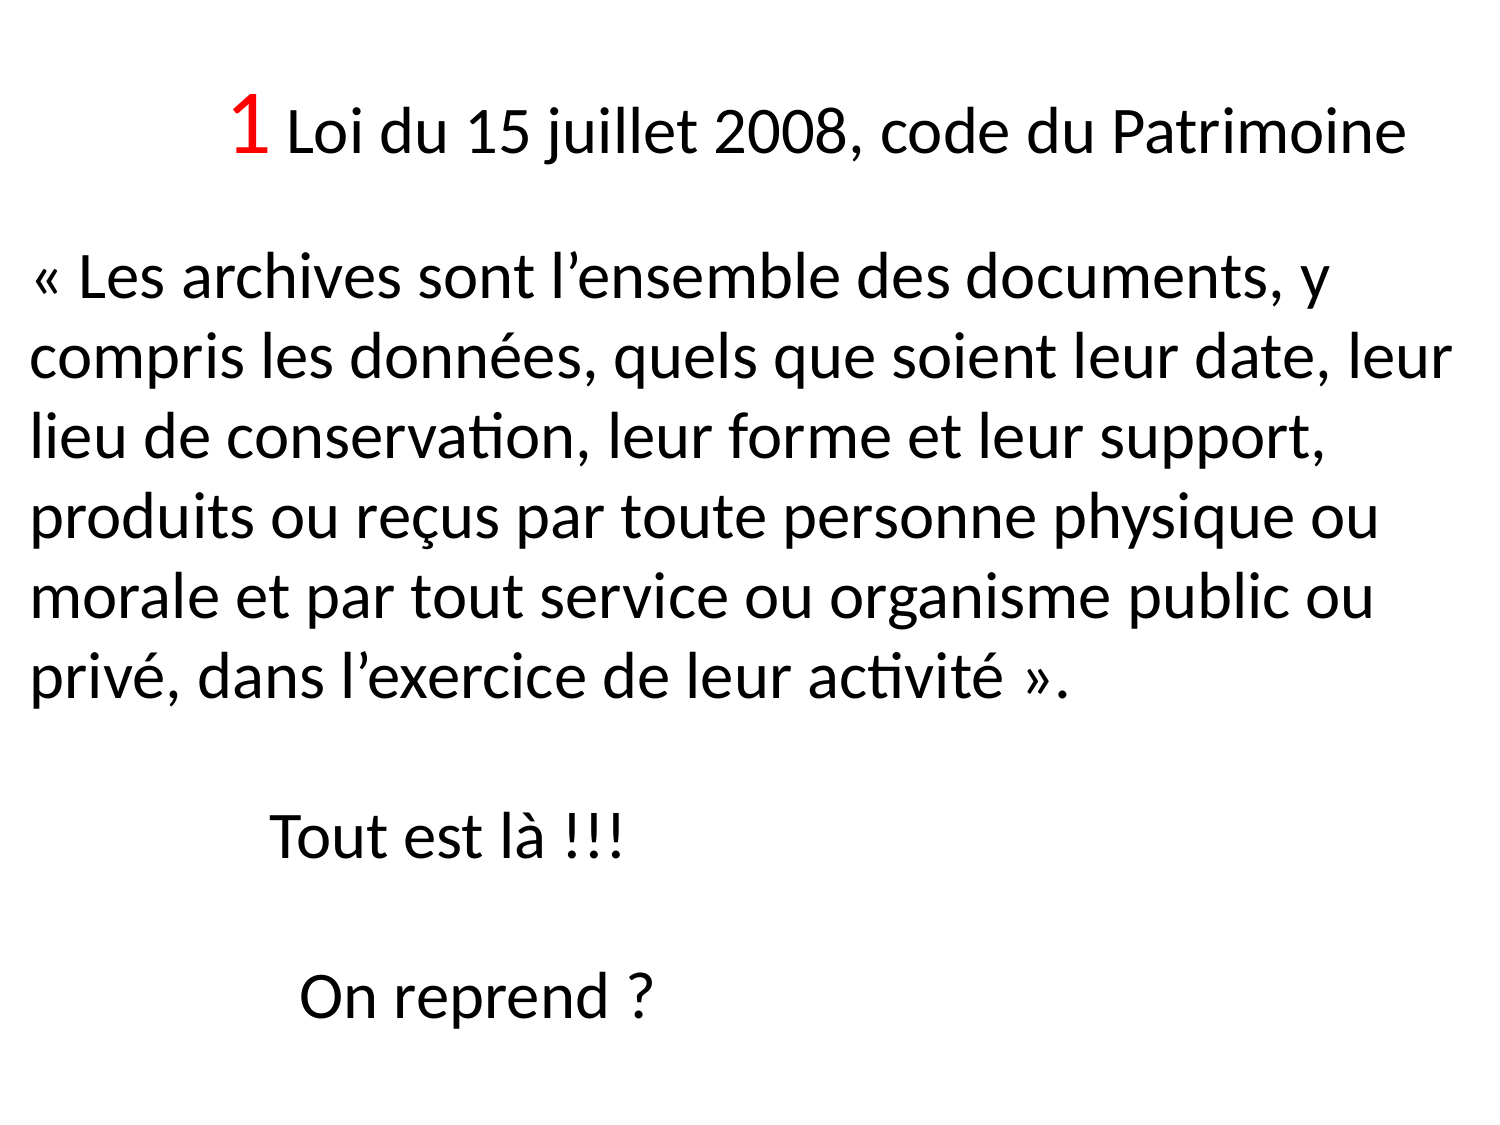

# 1 Loi du 15 juillet 2008, code du Patrimoine « Les archives sont l’ensemble des documents, y compris les données, quels que soient leur date, leur lieu de conservation, leur forme et leur support, produits ou reçus par toute personne physique ou morale et par tout service ou organisme public ou privé, dans l’exercice de leur activité ». Tout est là !!! On reprend ?